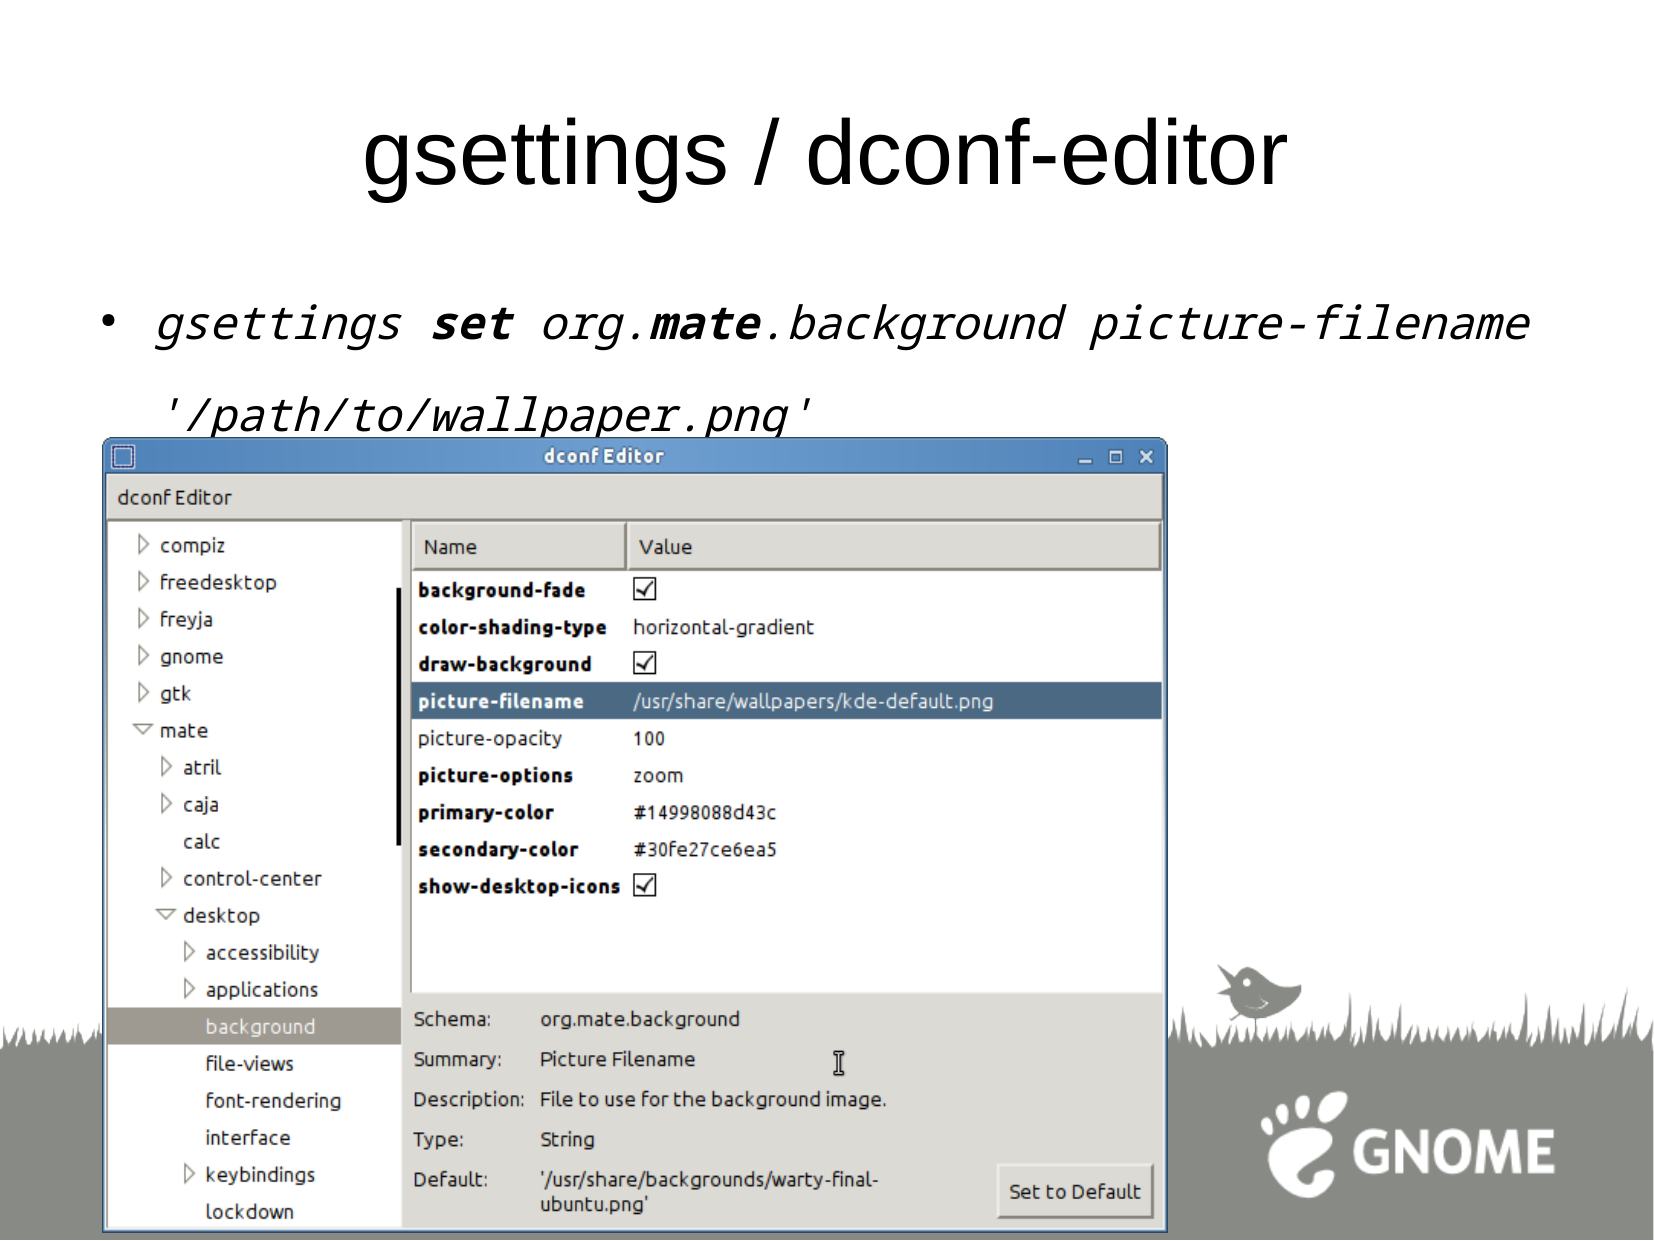

# gsettings / dconf-editor
gsettings set org.mate.background picture-filename
'/path/to/wallpaper.png'